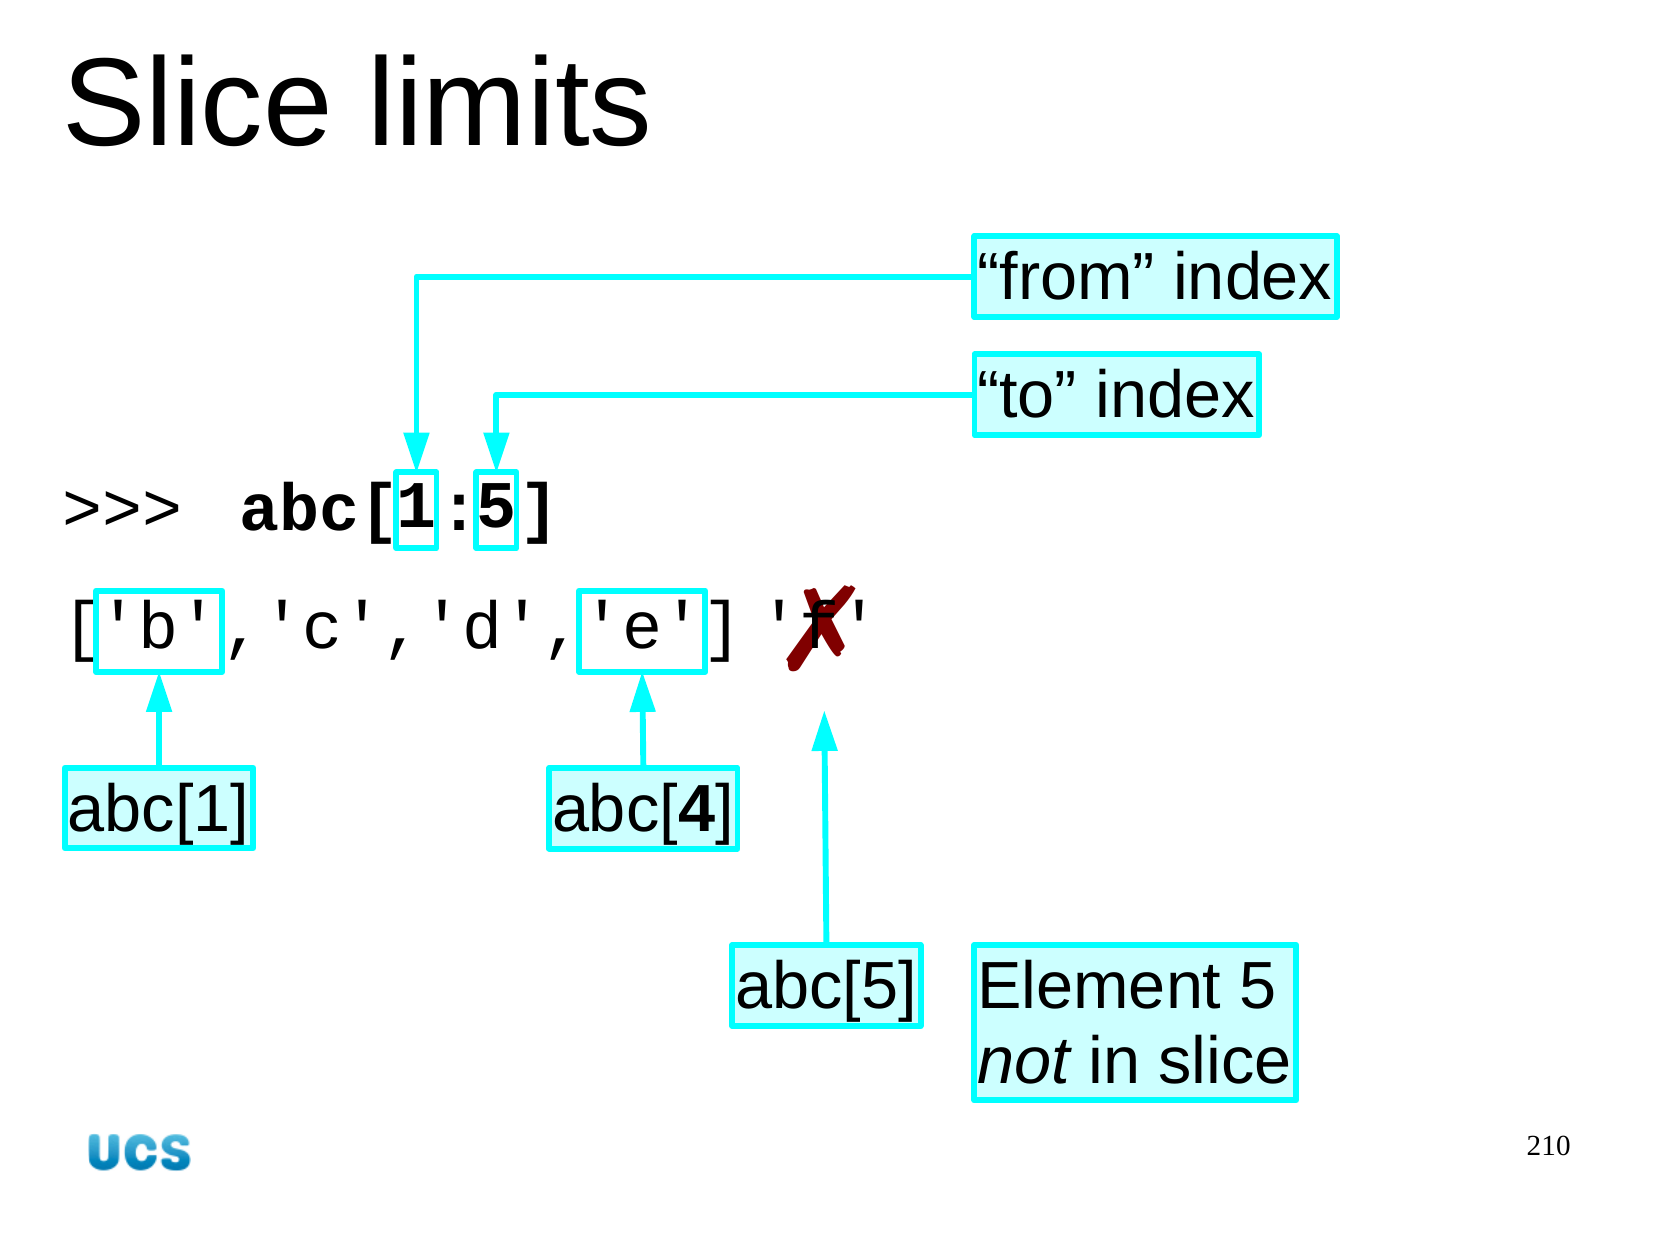

Slice limits
“from” index
“to” index
>>>
abc
[
1
:
5
]
✗
[
'b'
,'c','d',
'e'
]
'f'
abc[1]
abc[4]
Element 5
not in slice
abc[5]
210